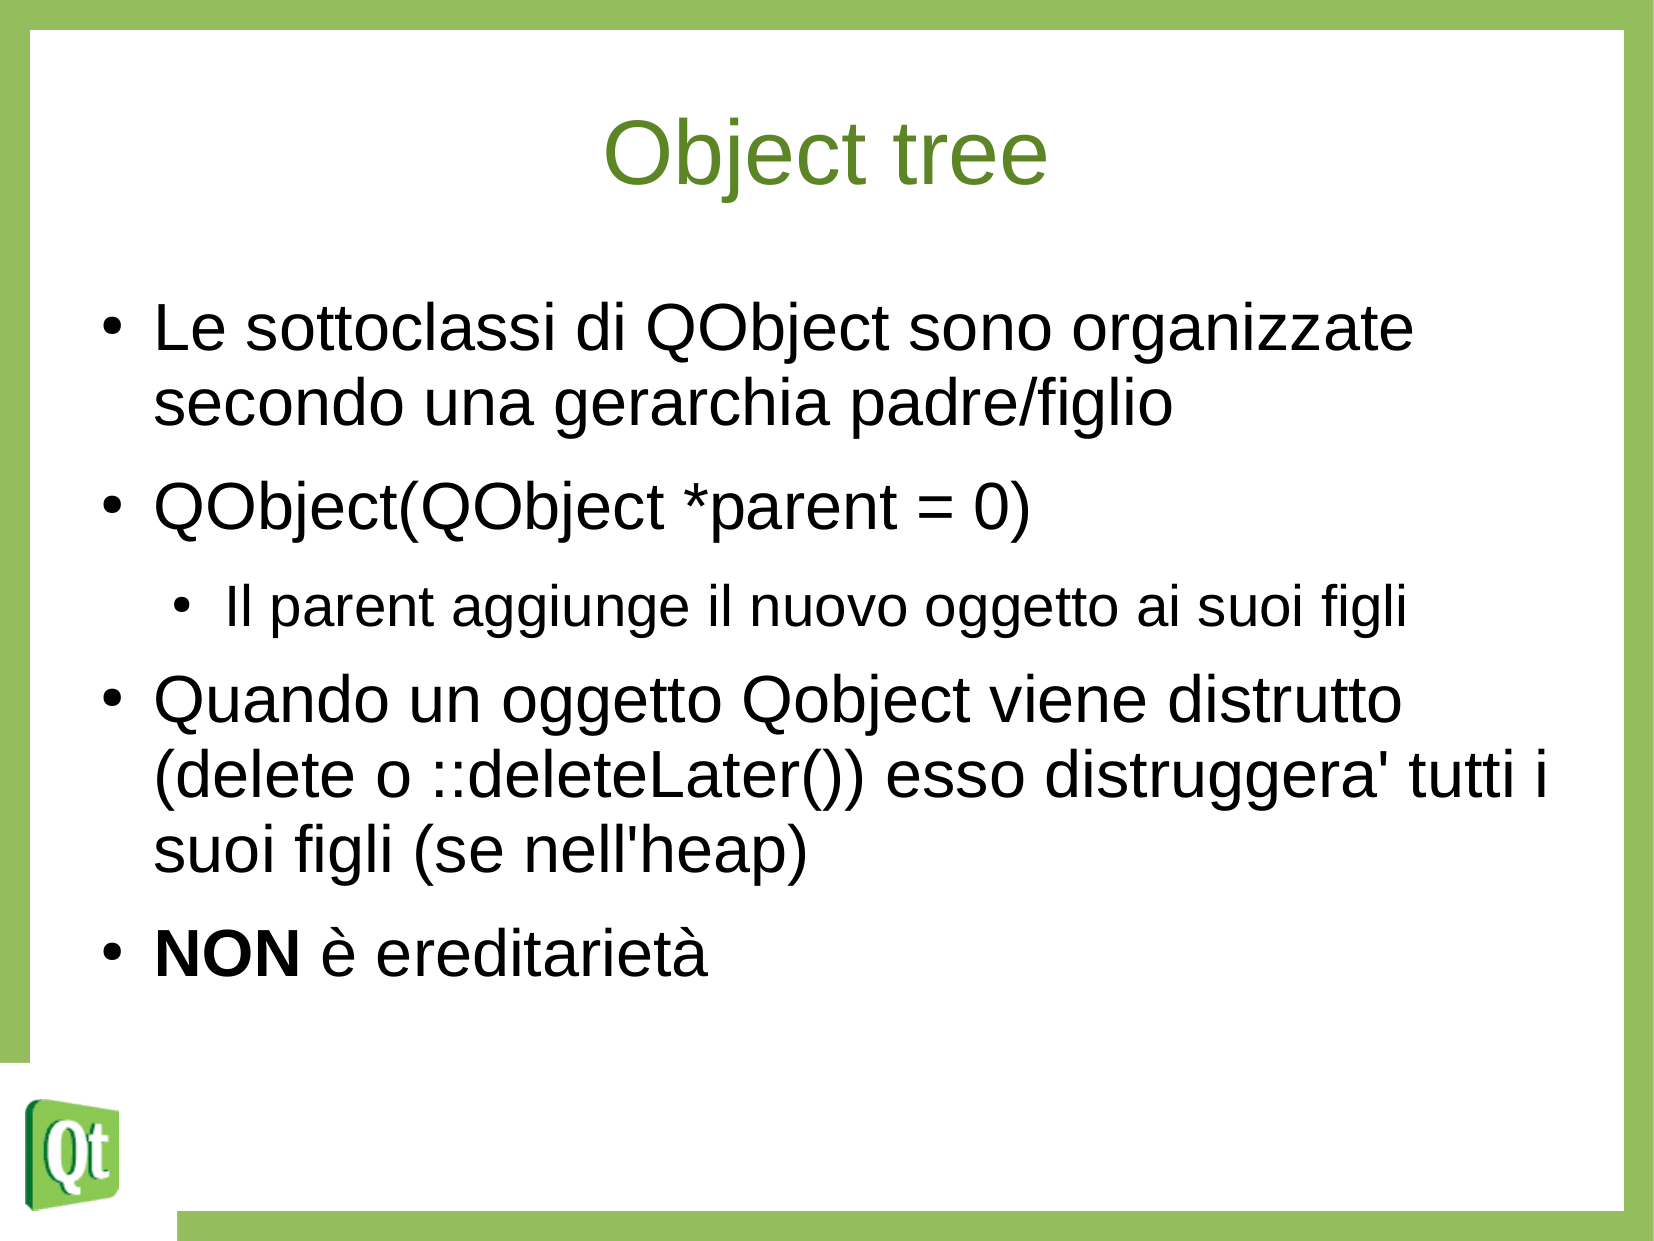

# Object tree
Le sottoclassi di QObject sono organizzate secondo una gerarchia padre/figlio
QObject(QObject *parent = 0)
Il parent aggiunge il nuovo oggetto ai suoi figli
Quando un oggetto Qobject viene distrutto (delete o ::deleteLater()) esso distruggera' tutti i suoi figli (se nell'heap)
NON è ereditarietà